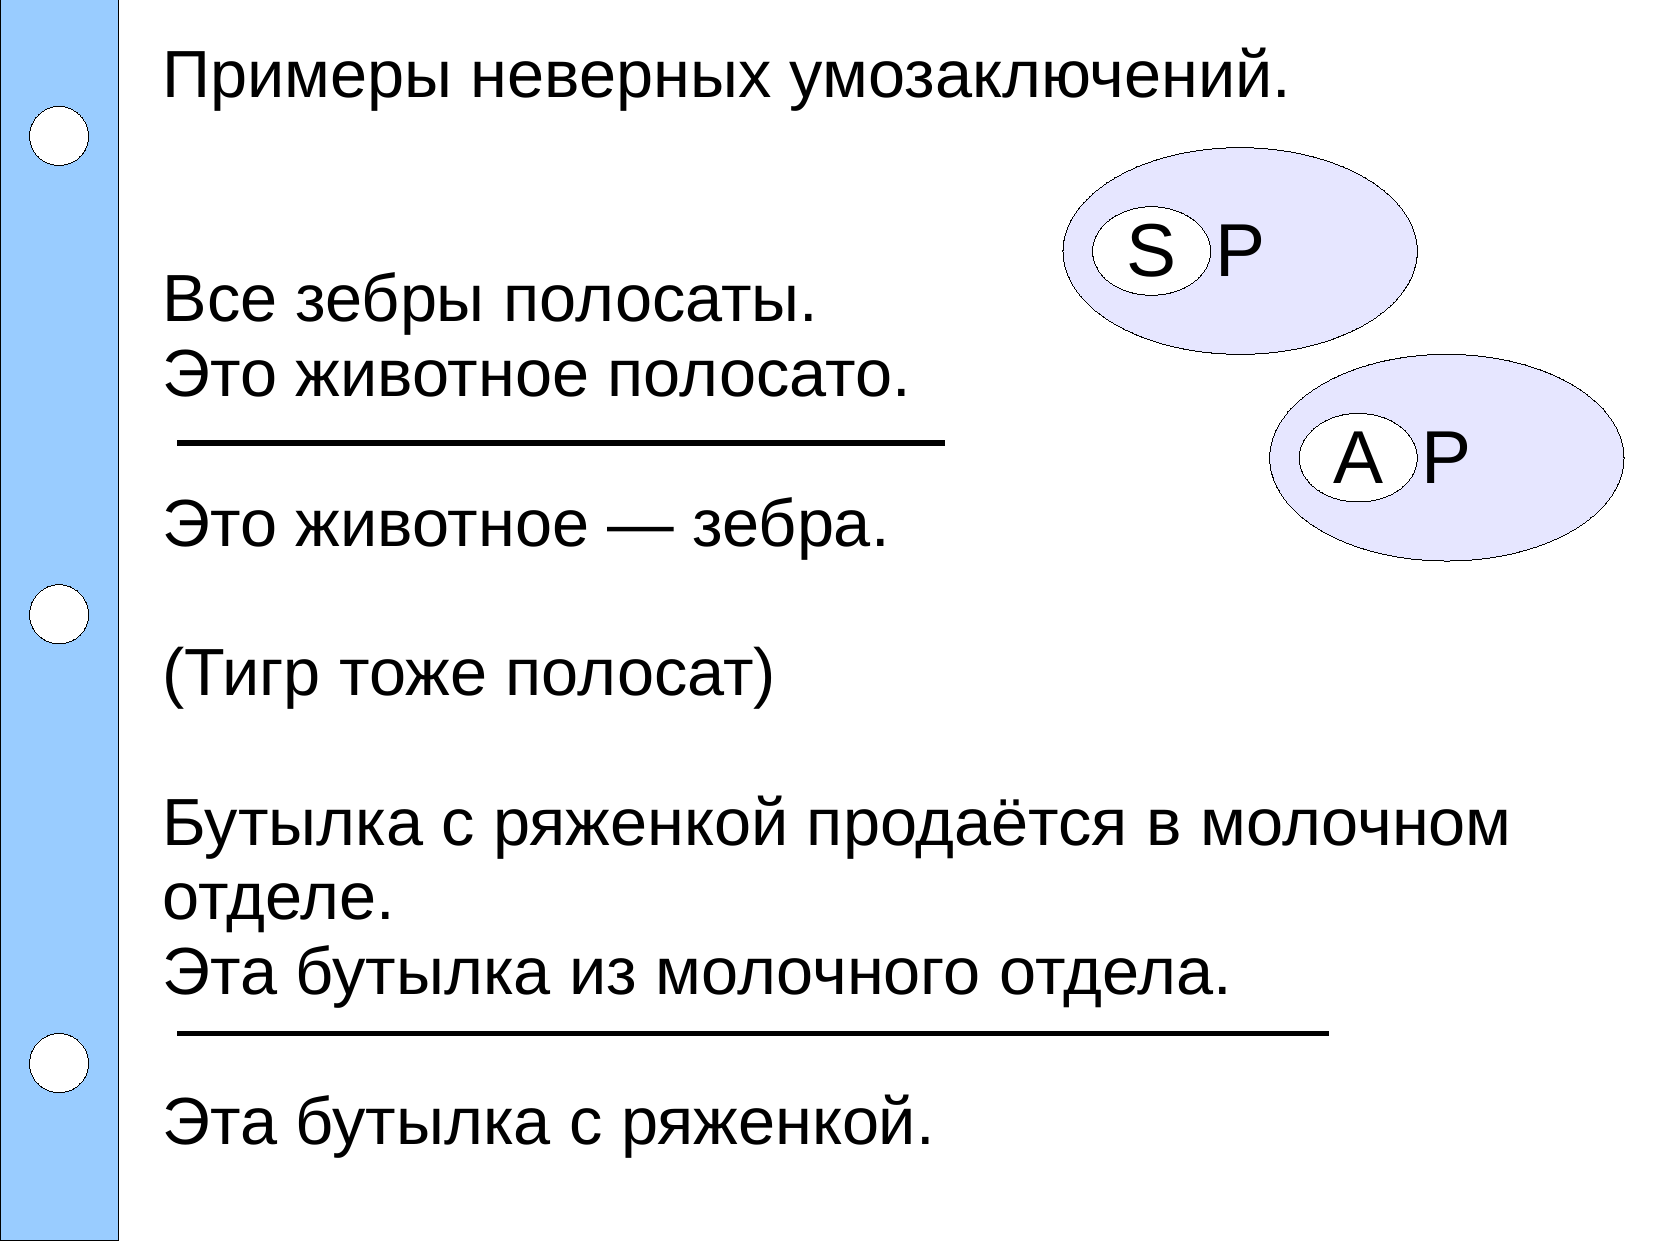

Примеры неверных умозаключений.
Все зебры полосаты.
Это животное полосато.
Это животное — зебра.
(Тигр тоже полосат)
Бутылка с ряженкой продаётся в молочном
отделе.
Эта бутылка из молочного отдела.
Эта бутылка с ряженкой.
P
S
P
A